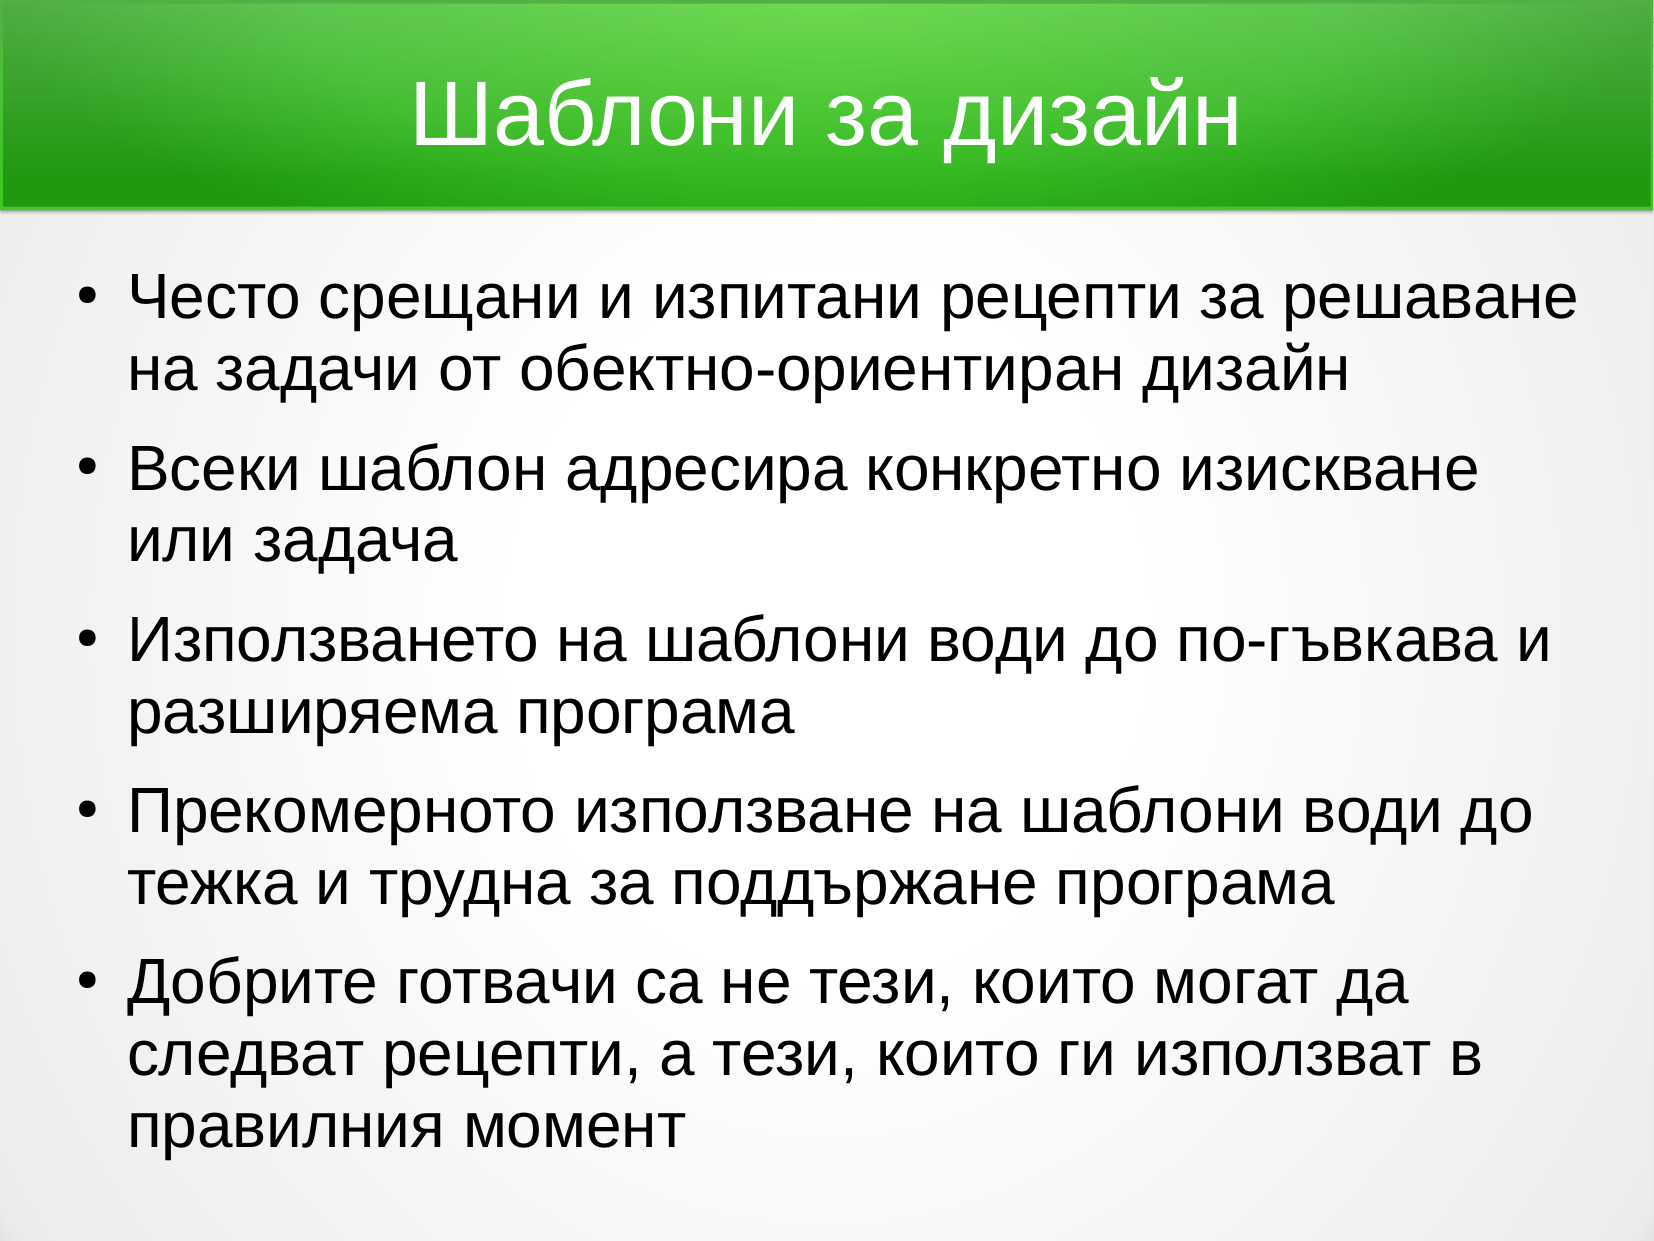

# Шаблони за дизайн
Често срещани и изпитани рецепти за решаване на задачи от обектно-ориентиран дизайн
Всеки шаблон адресира конкретно изискване или задача
Използването на шаблони води до по-гъвкава и разширяема програма
Прекомерното използване на шаблони води до тежка и трудна за поддържане програма
Добрите готвачи са не тези, които могат да следват рецепти, а тези, които ги използват в правилния момент